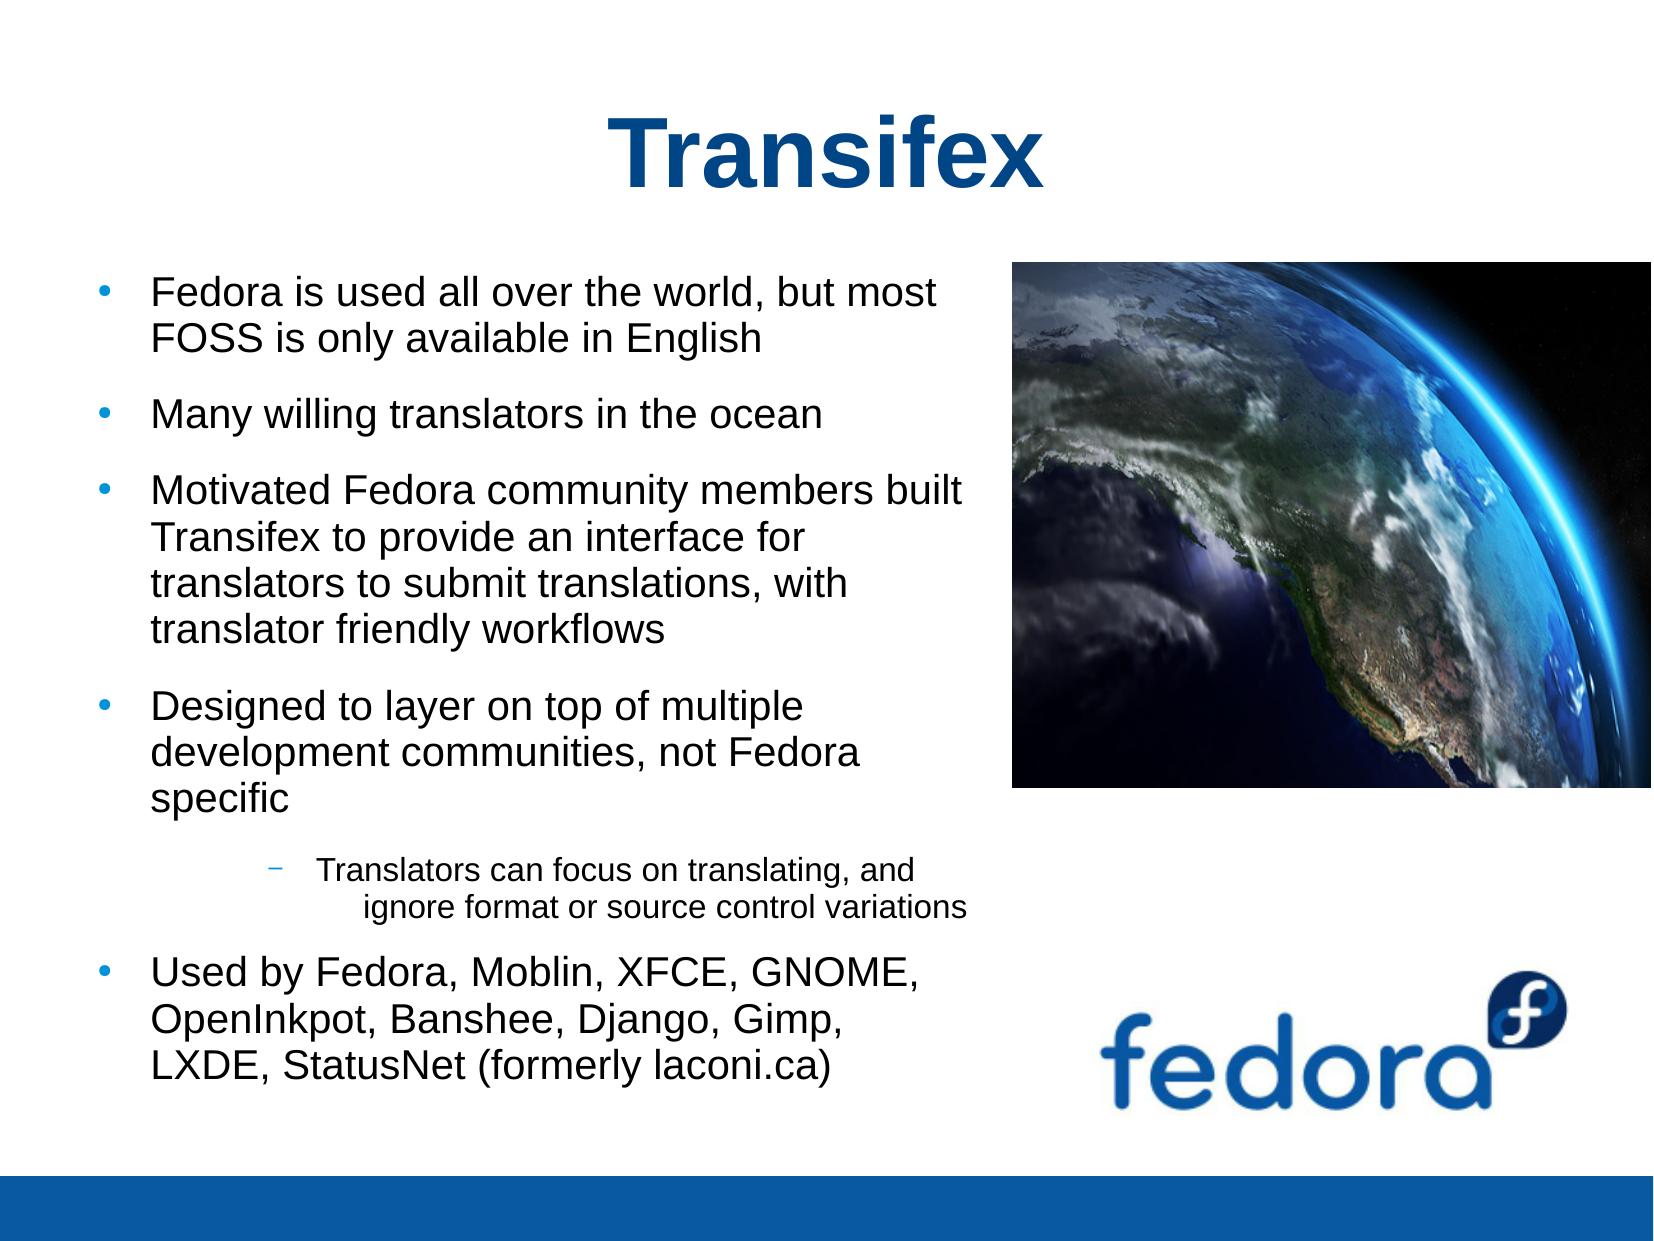

# Transifex
Fedora is used all over the world, but most FOSS is only available in English
Many willing translators in the ocean
Motivated Fedora community members built Transifex to provide an interface for translators to submit translations, with translator friendly workflows
Designed to layer on top of multiple development communities, not Fedora specific
Translators can focus on translating, and ignore format or source control variations
Used by Fedora, Moblin, XFCE, GNOME, OpenInkpot, Banshee, Django, Gimp, LXDE, StatusNet (formerly laconi.ca)